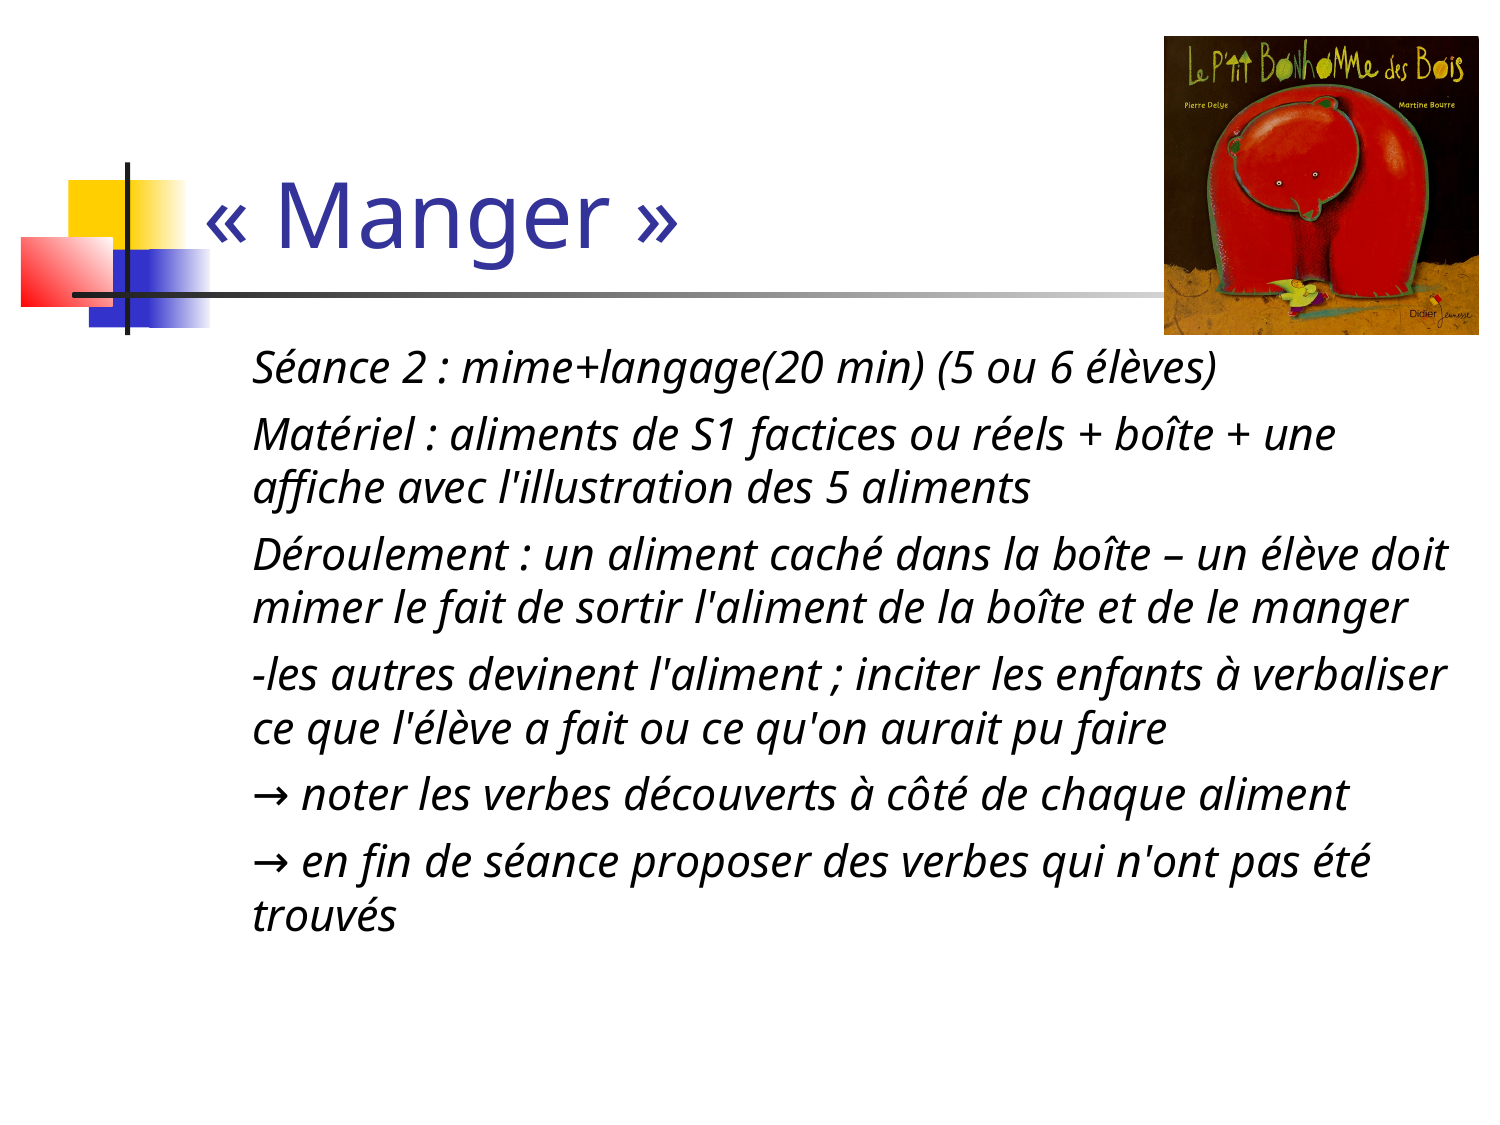

# « Manger »
Séance 2 : mime+langage(20 min) (5 ou 6 élèves)
Matériel : aliments de S1 factices ou réels + boîte + une affiche avec l'illustration des 5 aliments
Déroulement : un aliment caché dans la boîte – un élève doit mimer le fait de sortir l'aliment de la boîte et de le manger
-les autres devinent l'aliment ; inciter les enfants à verbaliser ce que l'élève a fait ou ce qu'on aurait pu faire
→ noter les verbes découverts à côté de chaque aliment
→ en fin de séance proposer des verbes qui n'ont pas été trouvés